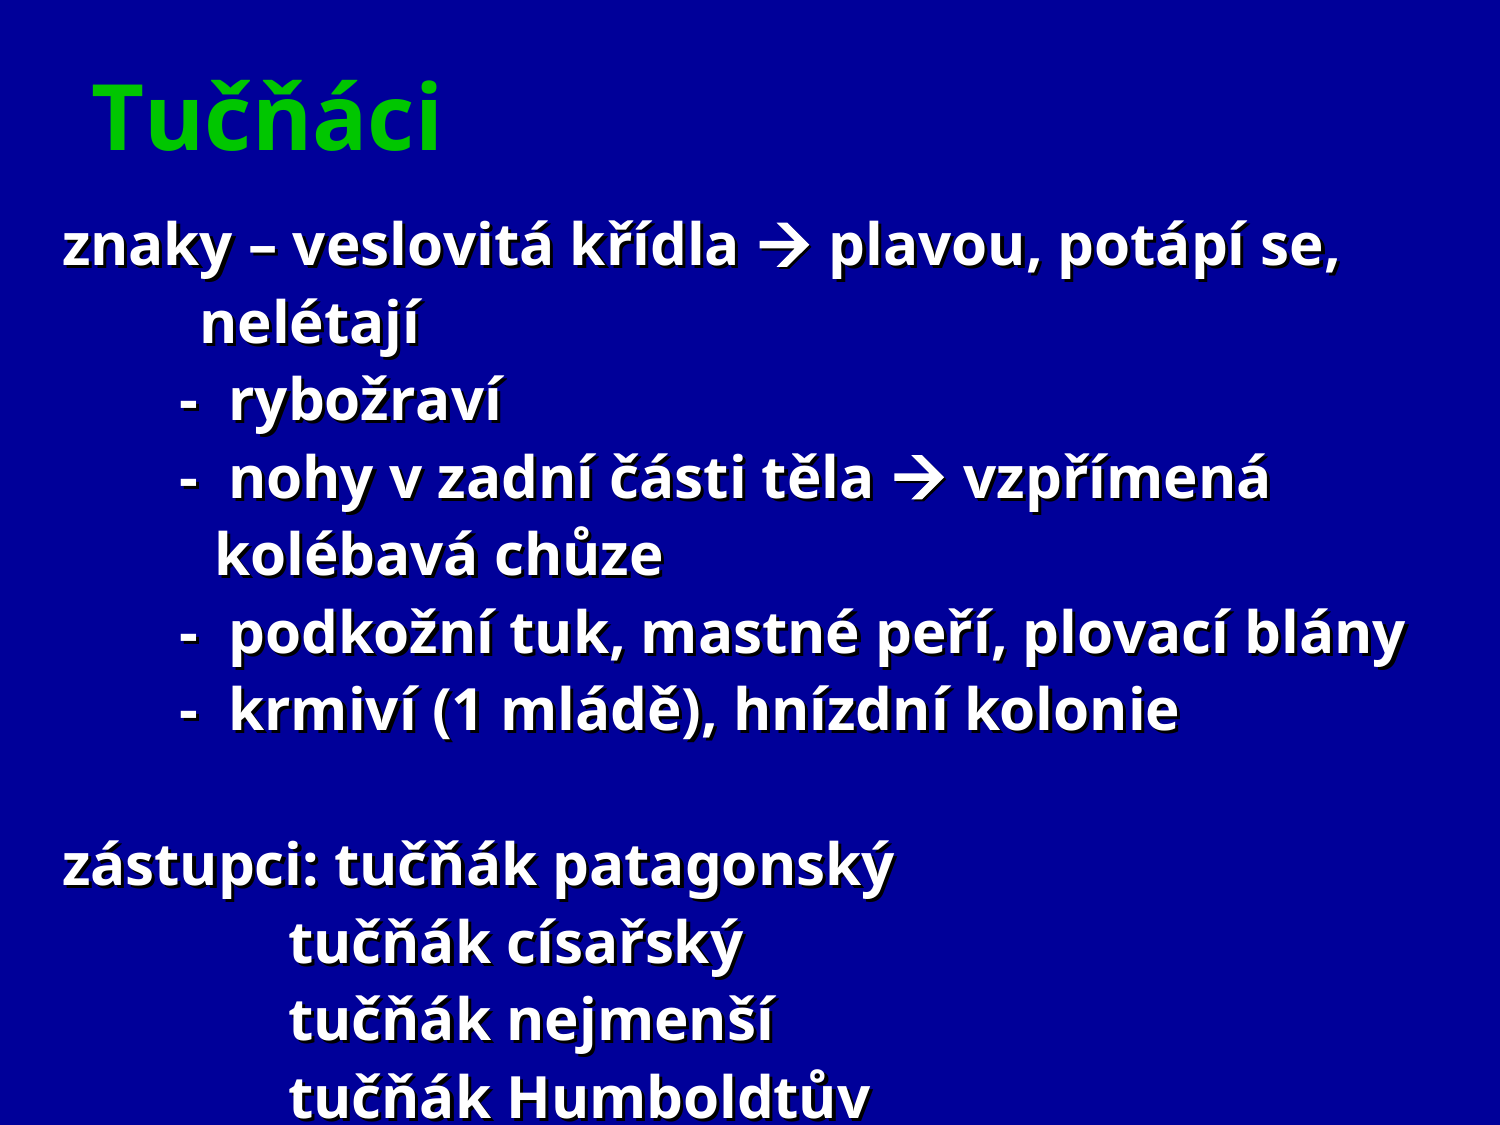

# Tučňáci
znaky – veslovitá křídla  plavou, potápí se,
 nelétají
	 - rybožraví
	 - nohy v zadní části těla  vzpřímená
 kolébavá chůze
	 - podkožní tuk, mastné peří, plovací blány
	 - krmiví (1 mládě), hnízdní kolonie
zástupci: tučňák patagonský
		 tučňák císařský
		 tučňák nejmenší
		 tučňák Humboldtův